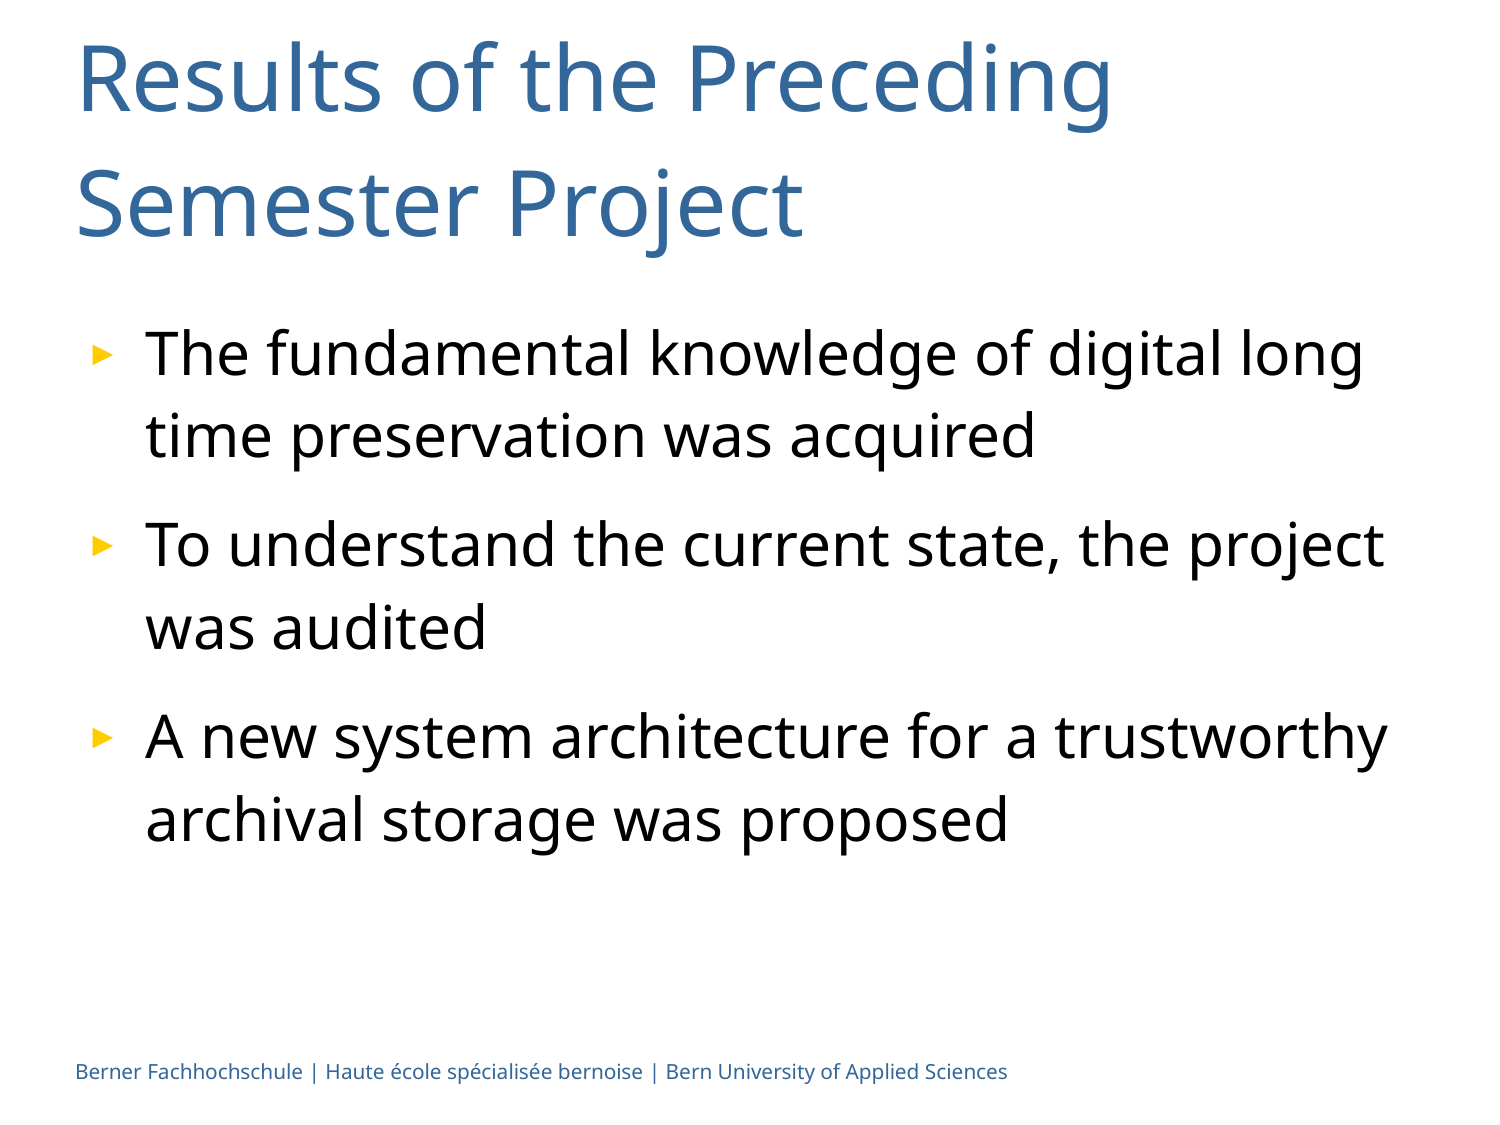

# Results of the Preceding Semester Project
The fundamental knowledge of digital long time preservation was acquired
To understand the current state, the project was audited
A new system architecture for a trustworthy archival storage was proposed